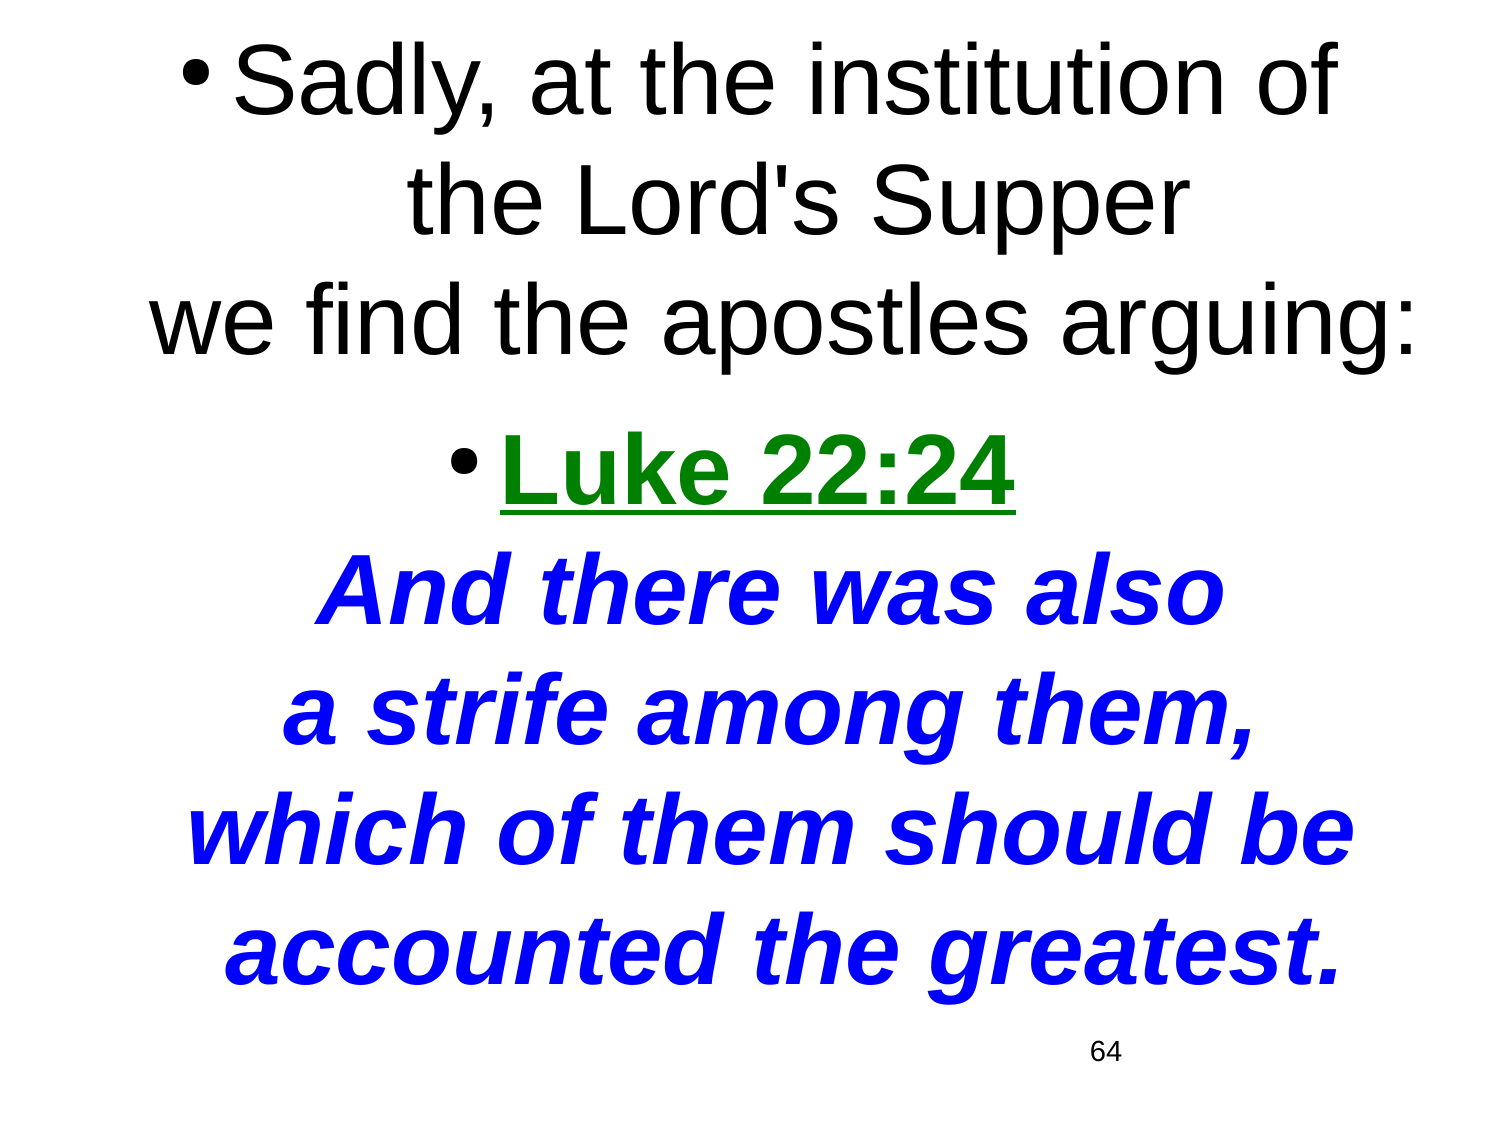

# Sadly, at the institution of the Lord's Supper we find the apostles arguing:
Luke 22:24 
And there was also
a strife among them,
which of them should be
accounted the greatest.
64